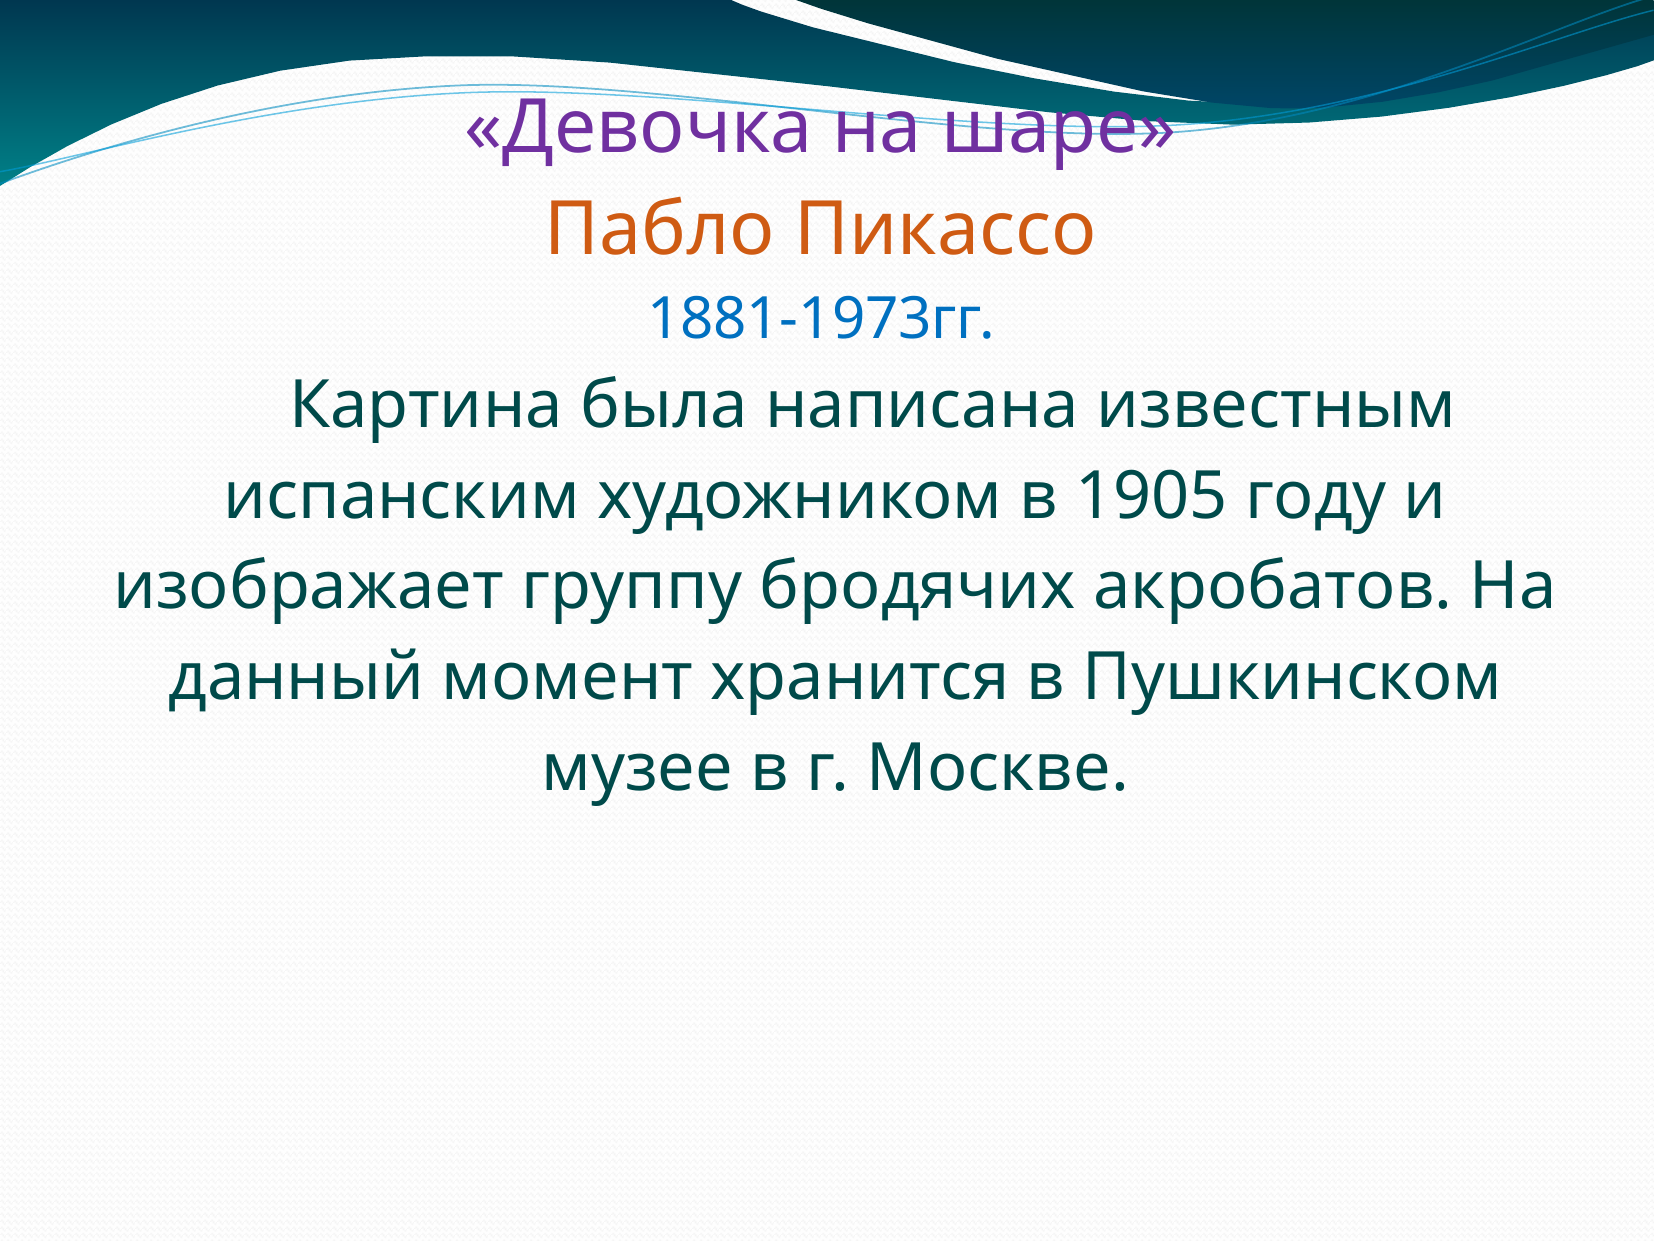

«Девочка на шаре»
Пабло Пикассо
1881-1973гг.
	Картина была написана известным испанским художником в 1905 году и изображает группу бродячих акробатов. На данный момент хранится в Пушкинском музее в г. Москве.